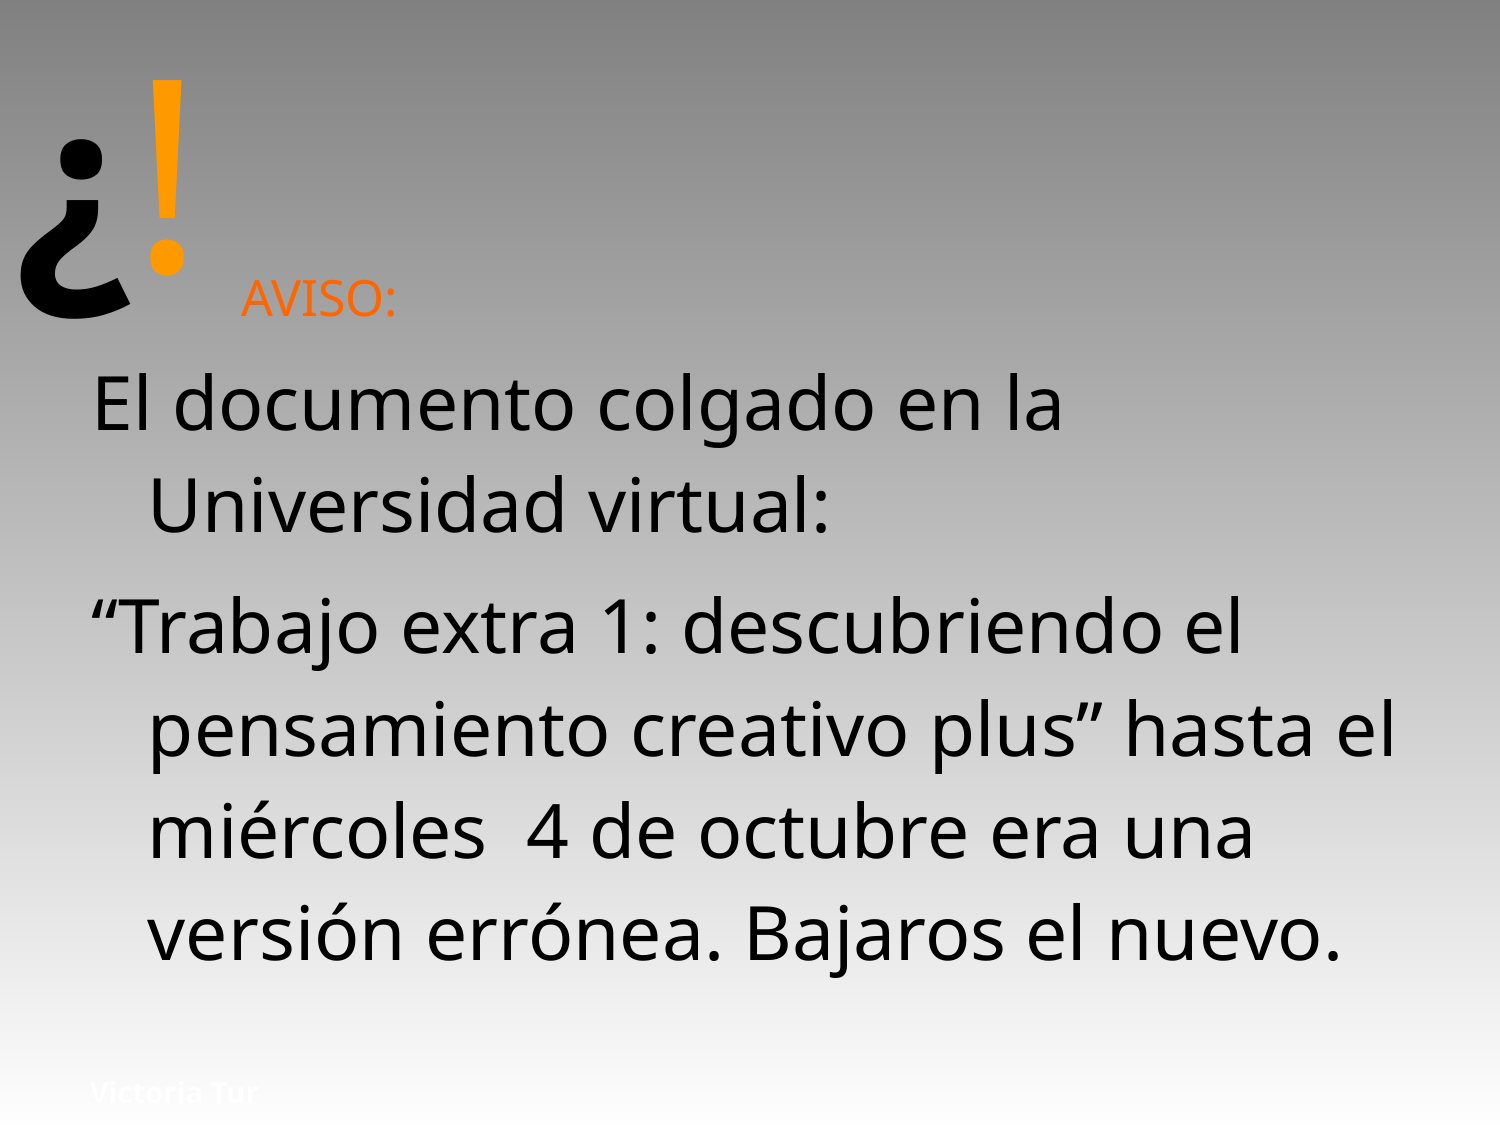

#
		AVISO:
El documento colgado en la Universidad virtual:
“Trabajo extra 1: descubriendo el pensamiento creativo plus” hasta el miércoles 4 de octubre era una versión errónea. Bajaros el nuevo.